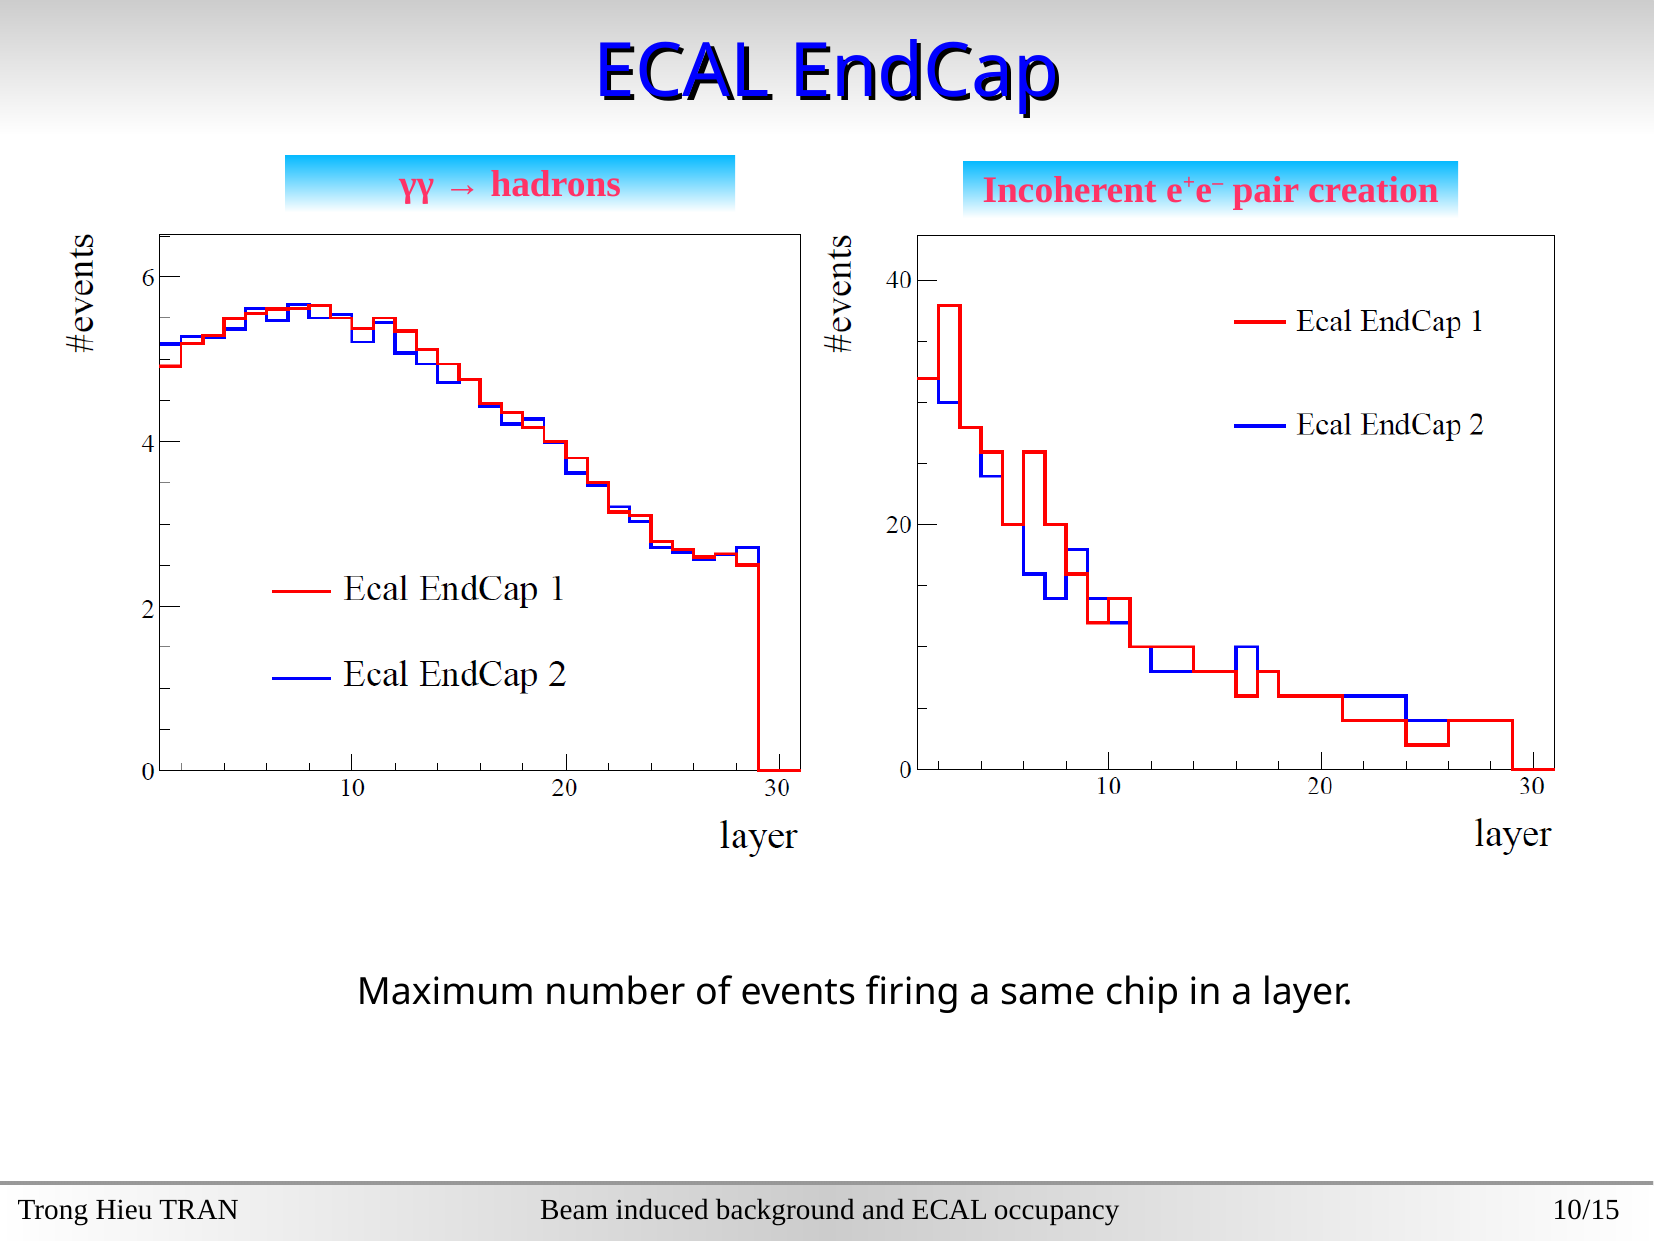

# ECAL EndCap
γγ → hadrons
Incoherent e+e– pair creation
Maximum number of events firing a same chip in a layer.
Trong Hieu TRAN
Beam induced background and ECAL occupancy
10